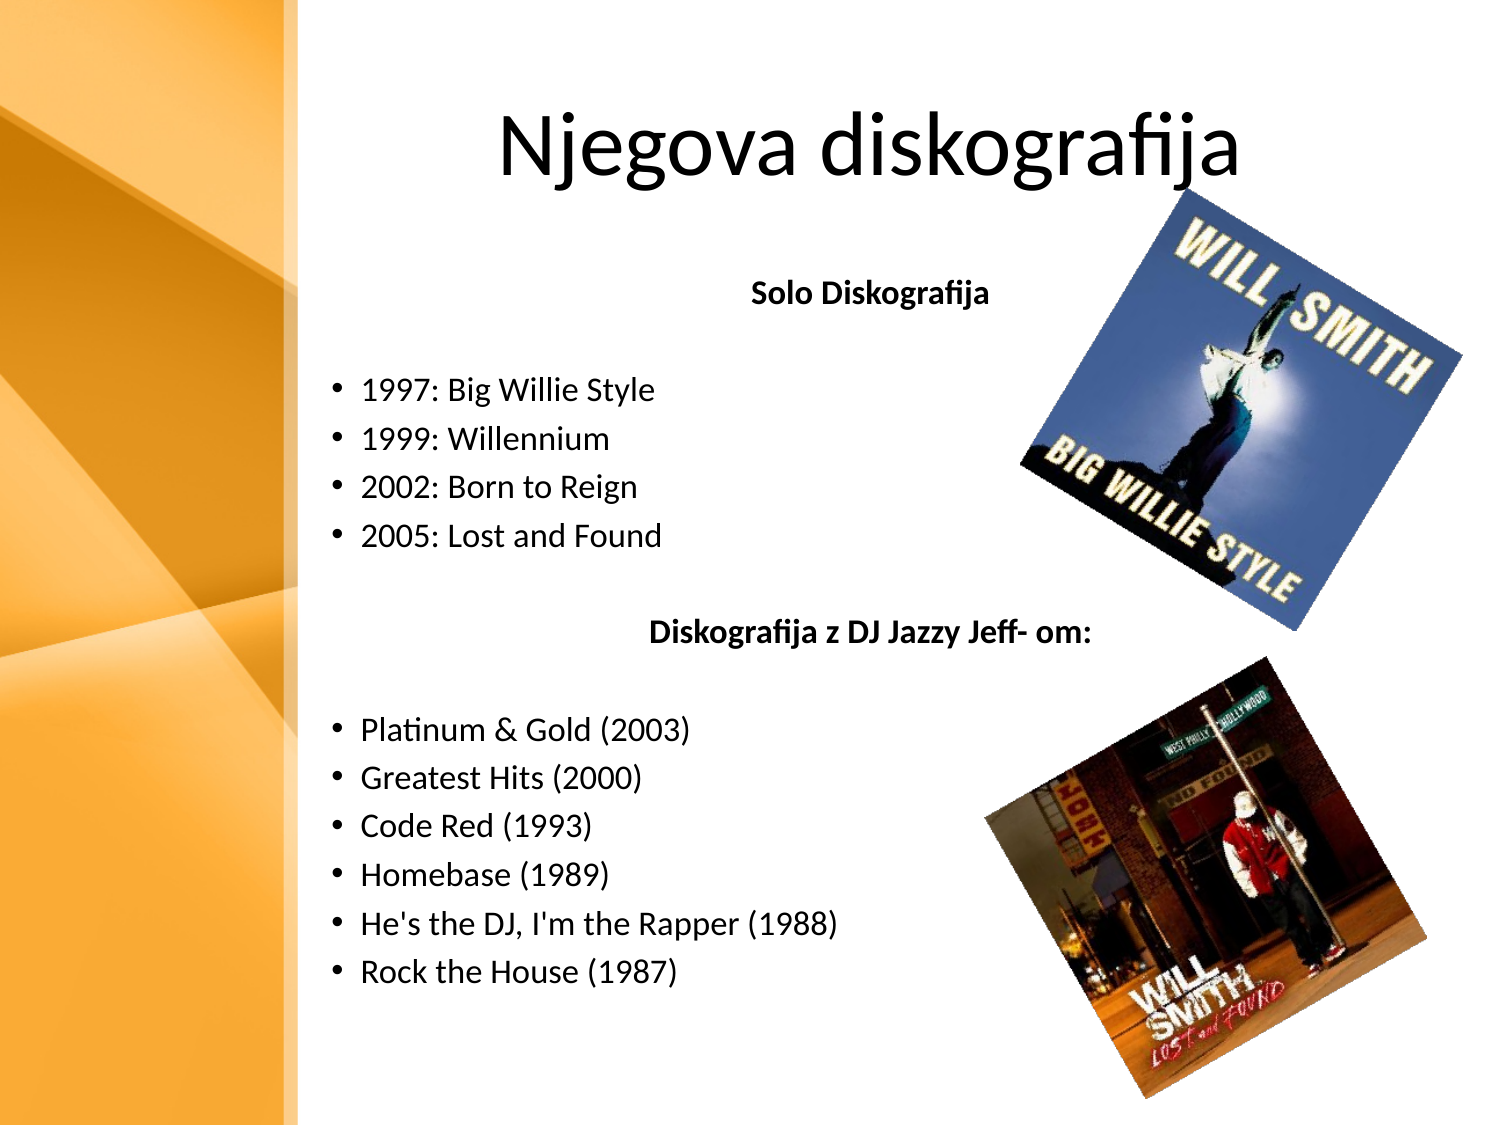

# Njegova diskografija
Solo Diskografija
1997: Big Willie Style
1999: Willennium
2002: Born to Reign
2005: Lost and Found
Diskografija z DJ Jazzy Jeff- om:
Platinum & Gold (2003)
Greatest Hits (2000)
Code Red (1993)
Homebase (1989)
He's the DJ, I'm the Rapper (1988)
Rock the House (1987)